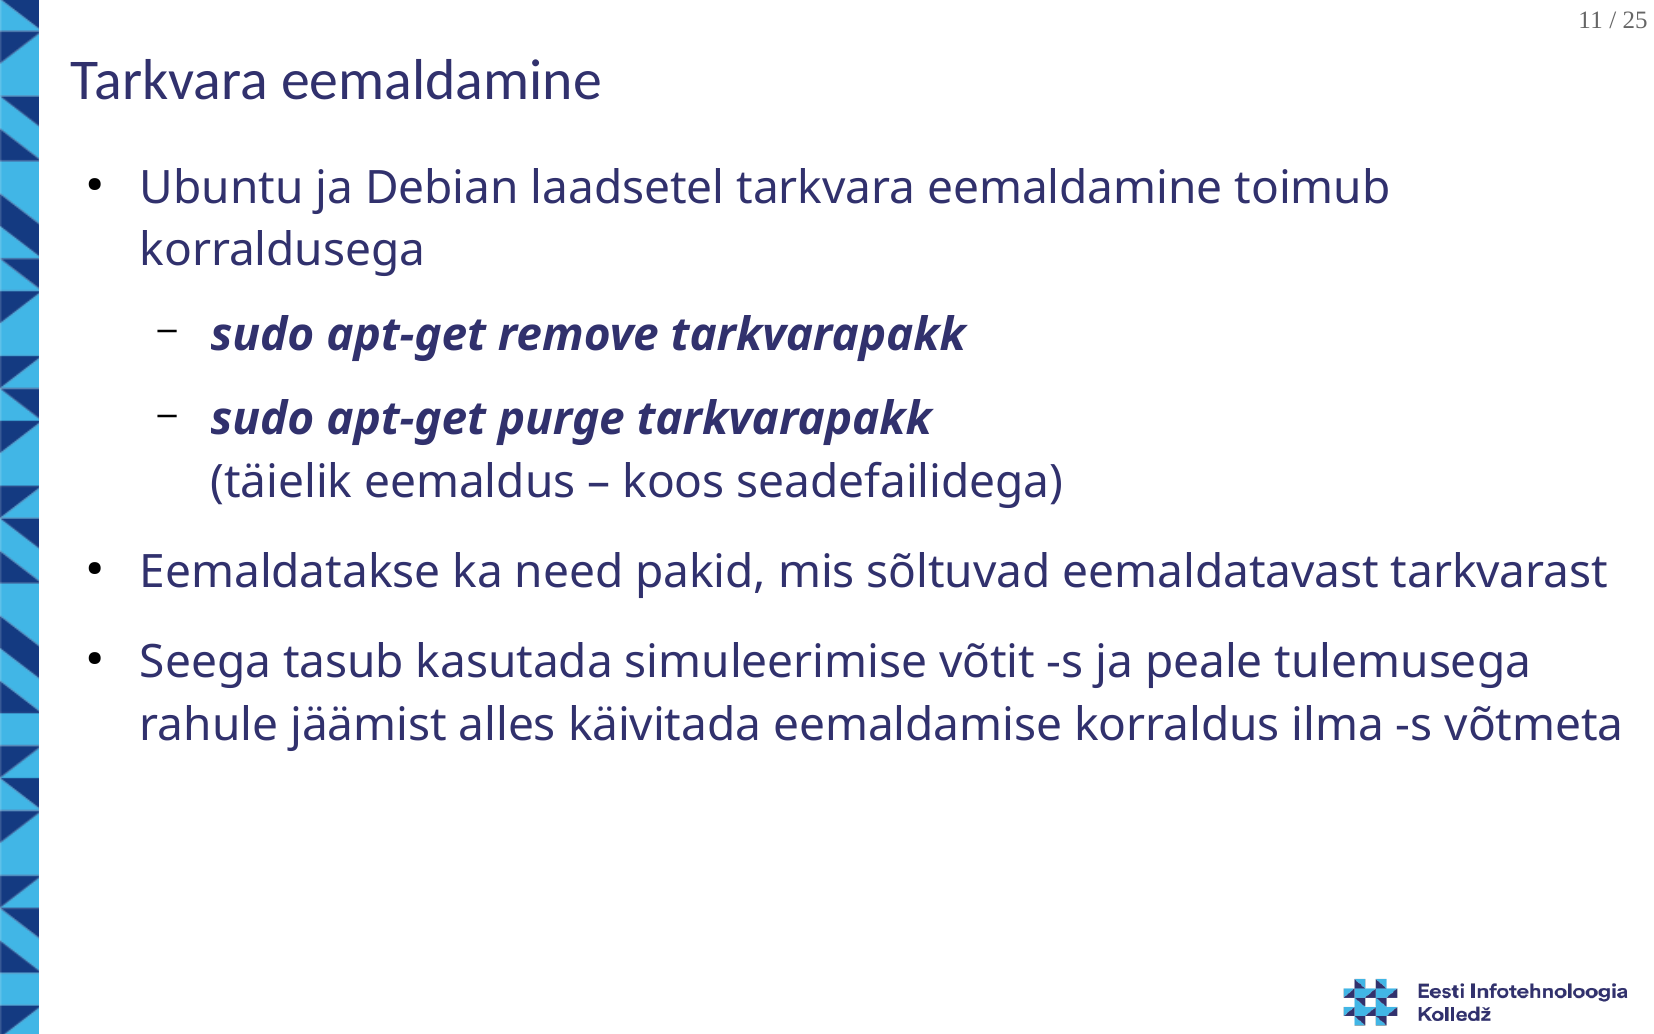

# Tarkvara eemaldamine
Ubuntu ja Debian laadsetel tarkvara eemaldamine toimub korraldusega
sudo apt-get remove tarkvarapakk
sudo apt-get purge tarkvarapakk
(täielik eemaldus – koos seadefailidega)
Eemaldatakse ka need pakid, mis sõltuvad eemaldatavast tarkvarast
Seega tasub kasutada simuleerimise võtit -s ja peale tulemusega rahule jäämist alles käivitada eemaldamise korraldus ilma -s võtmeta